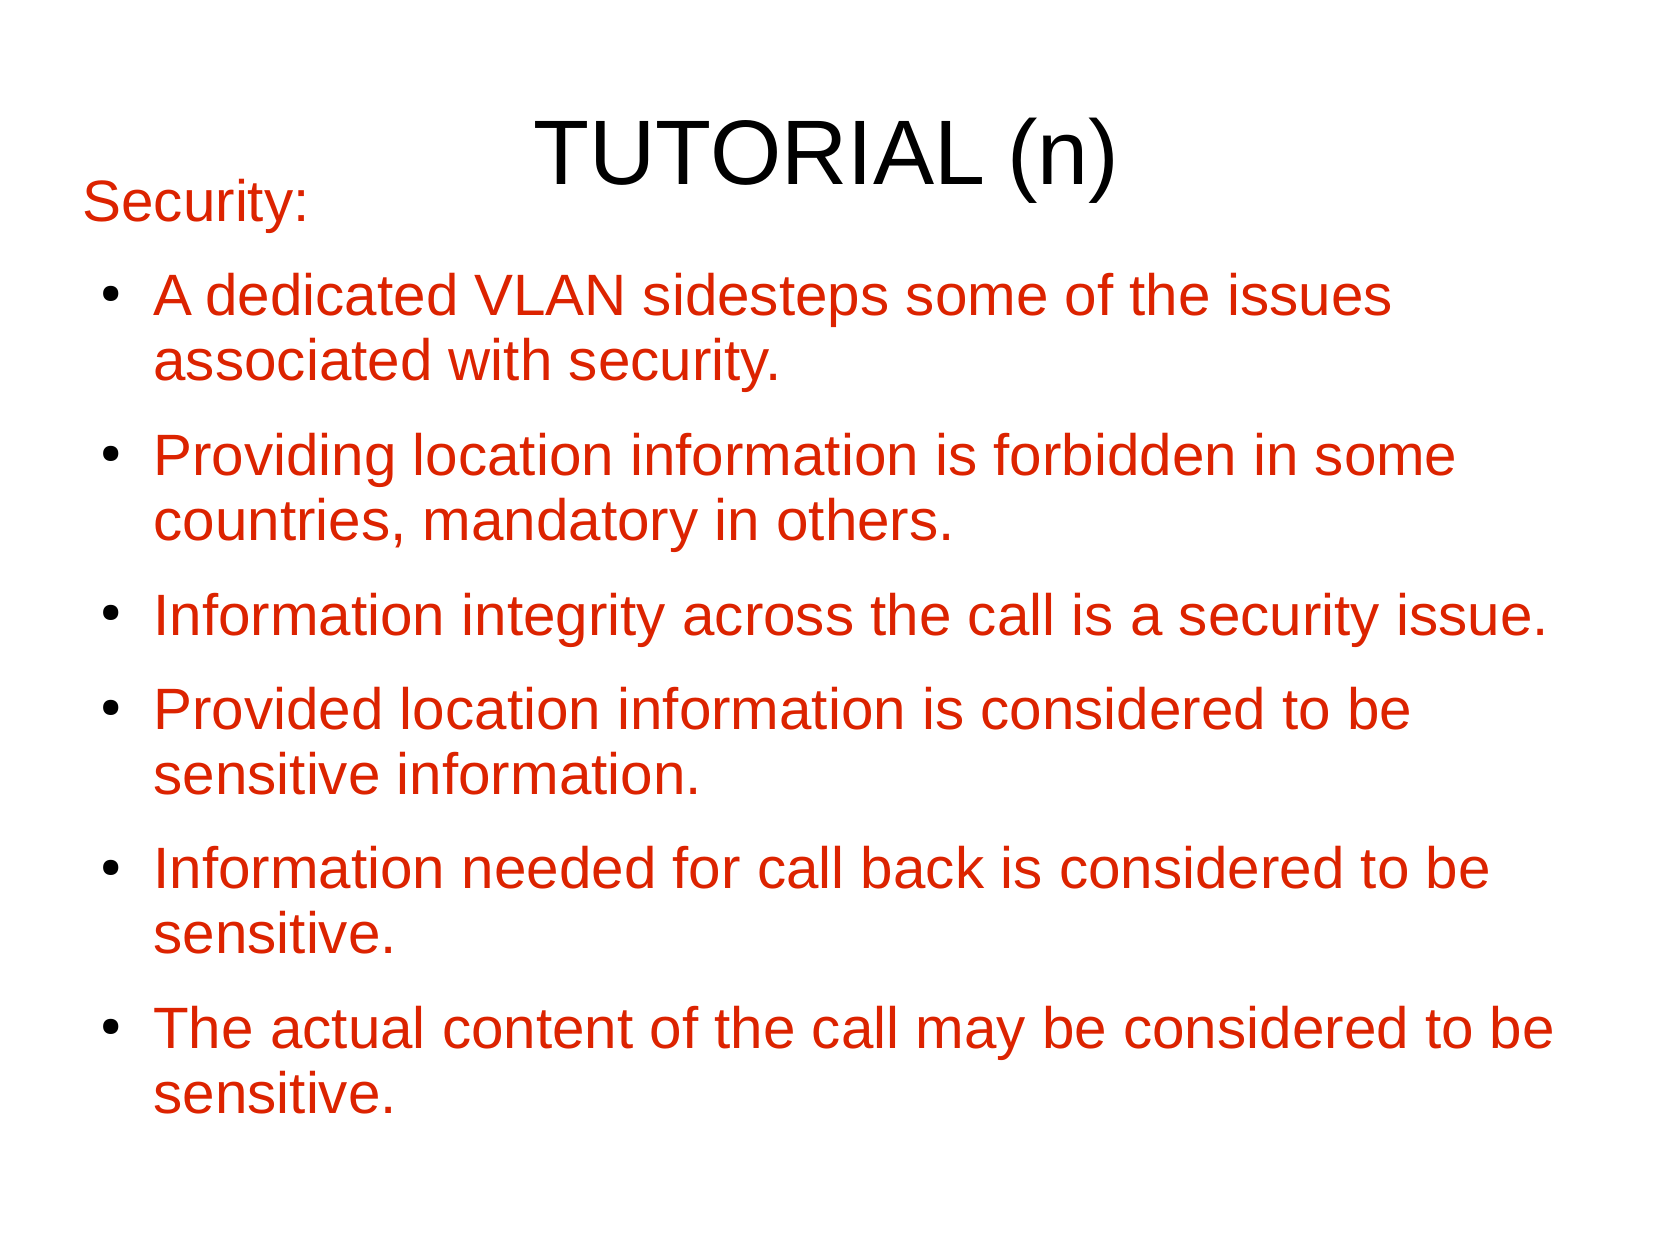

# TUTORIAL (n)
Security:
A dedicated VLAN sidesteps some of the issues associated with security.
Providing location information is forbidden in some countries, mandatory in others.
Information integrity across the call is a security issue.
Provided location information is considered to be sensitive information.
Information needed for call back is considered to be sensitive.
The actual content of the call may be considered to be sensitive.